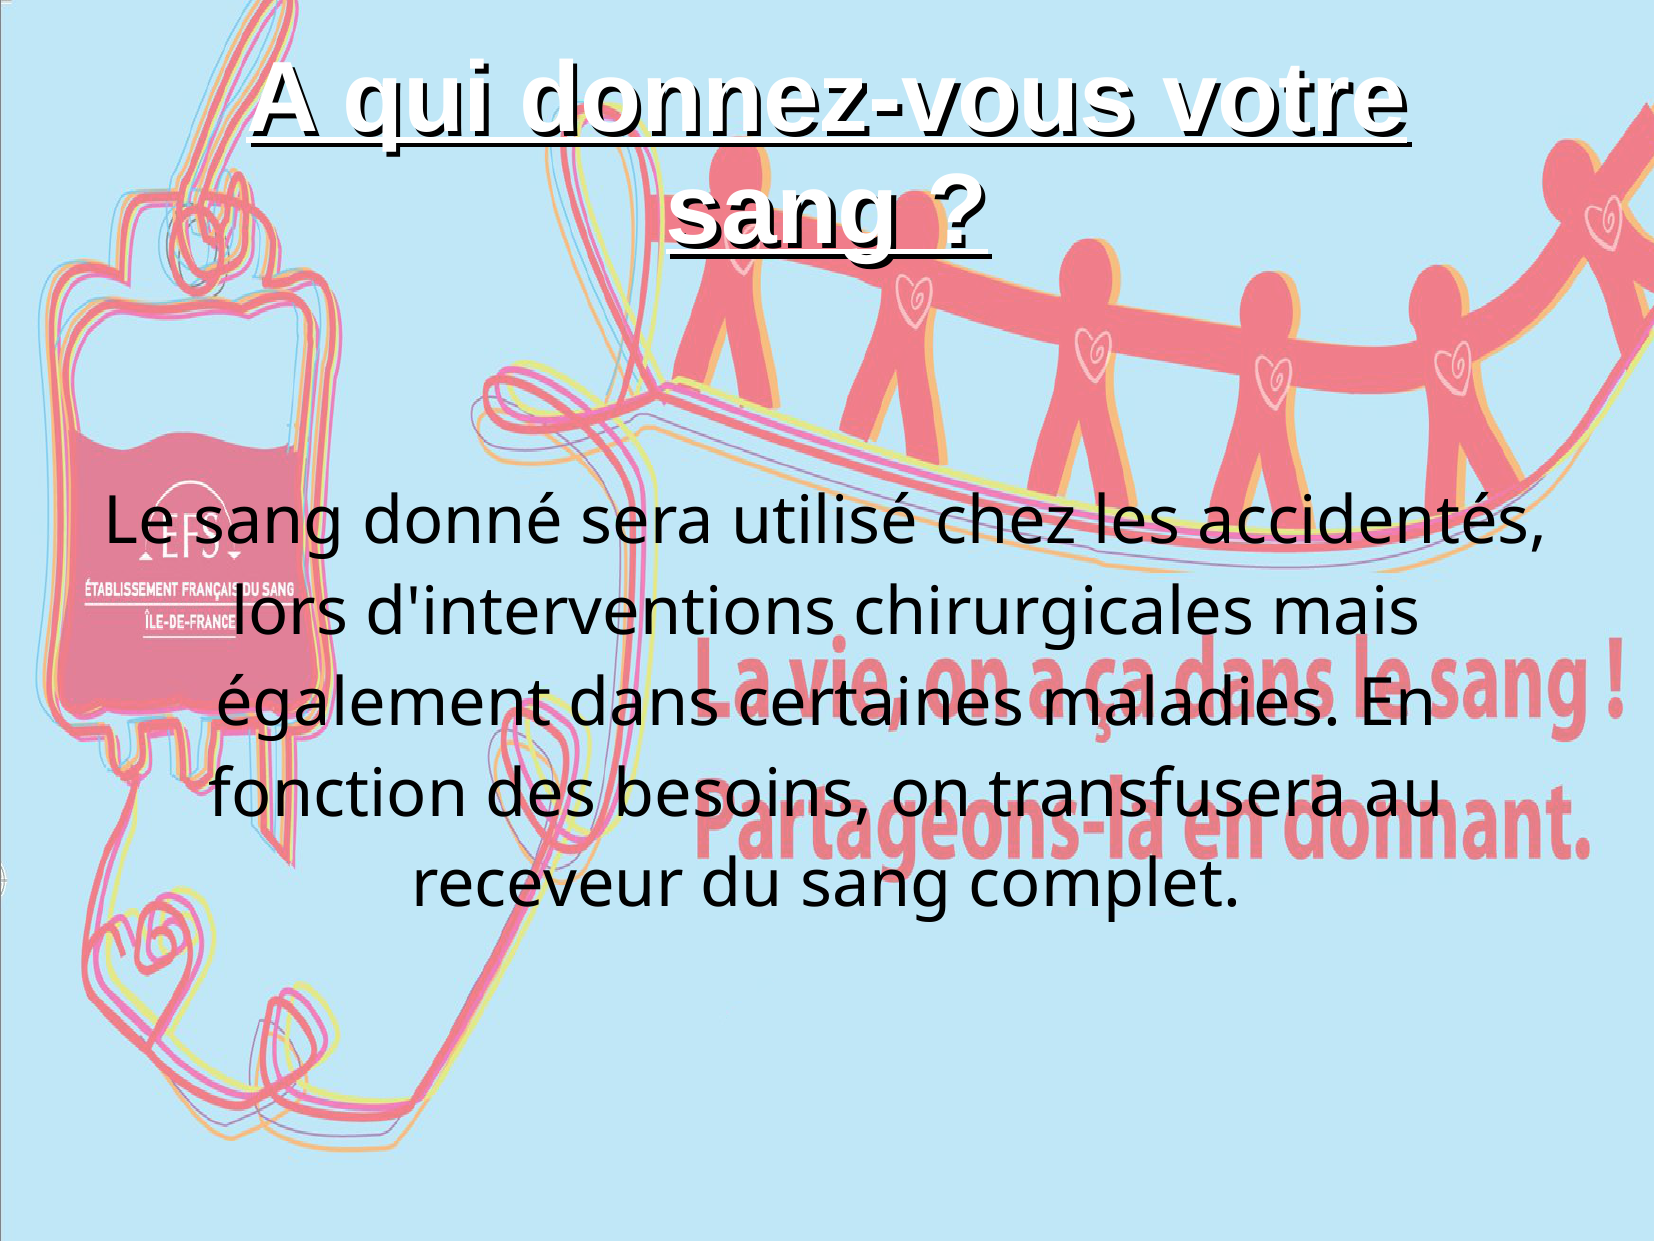

# A qui donnez-vous votre sang ?
Le sang donné sera utilisé chez les accidentés, lors d'interventions chirurgicales mais également dans certaines maladies. En fonction des besoins, on transfusera au receveur du sang complet.